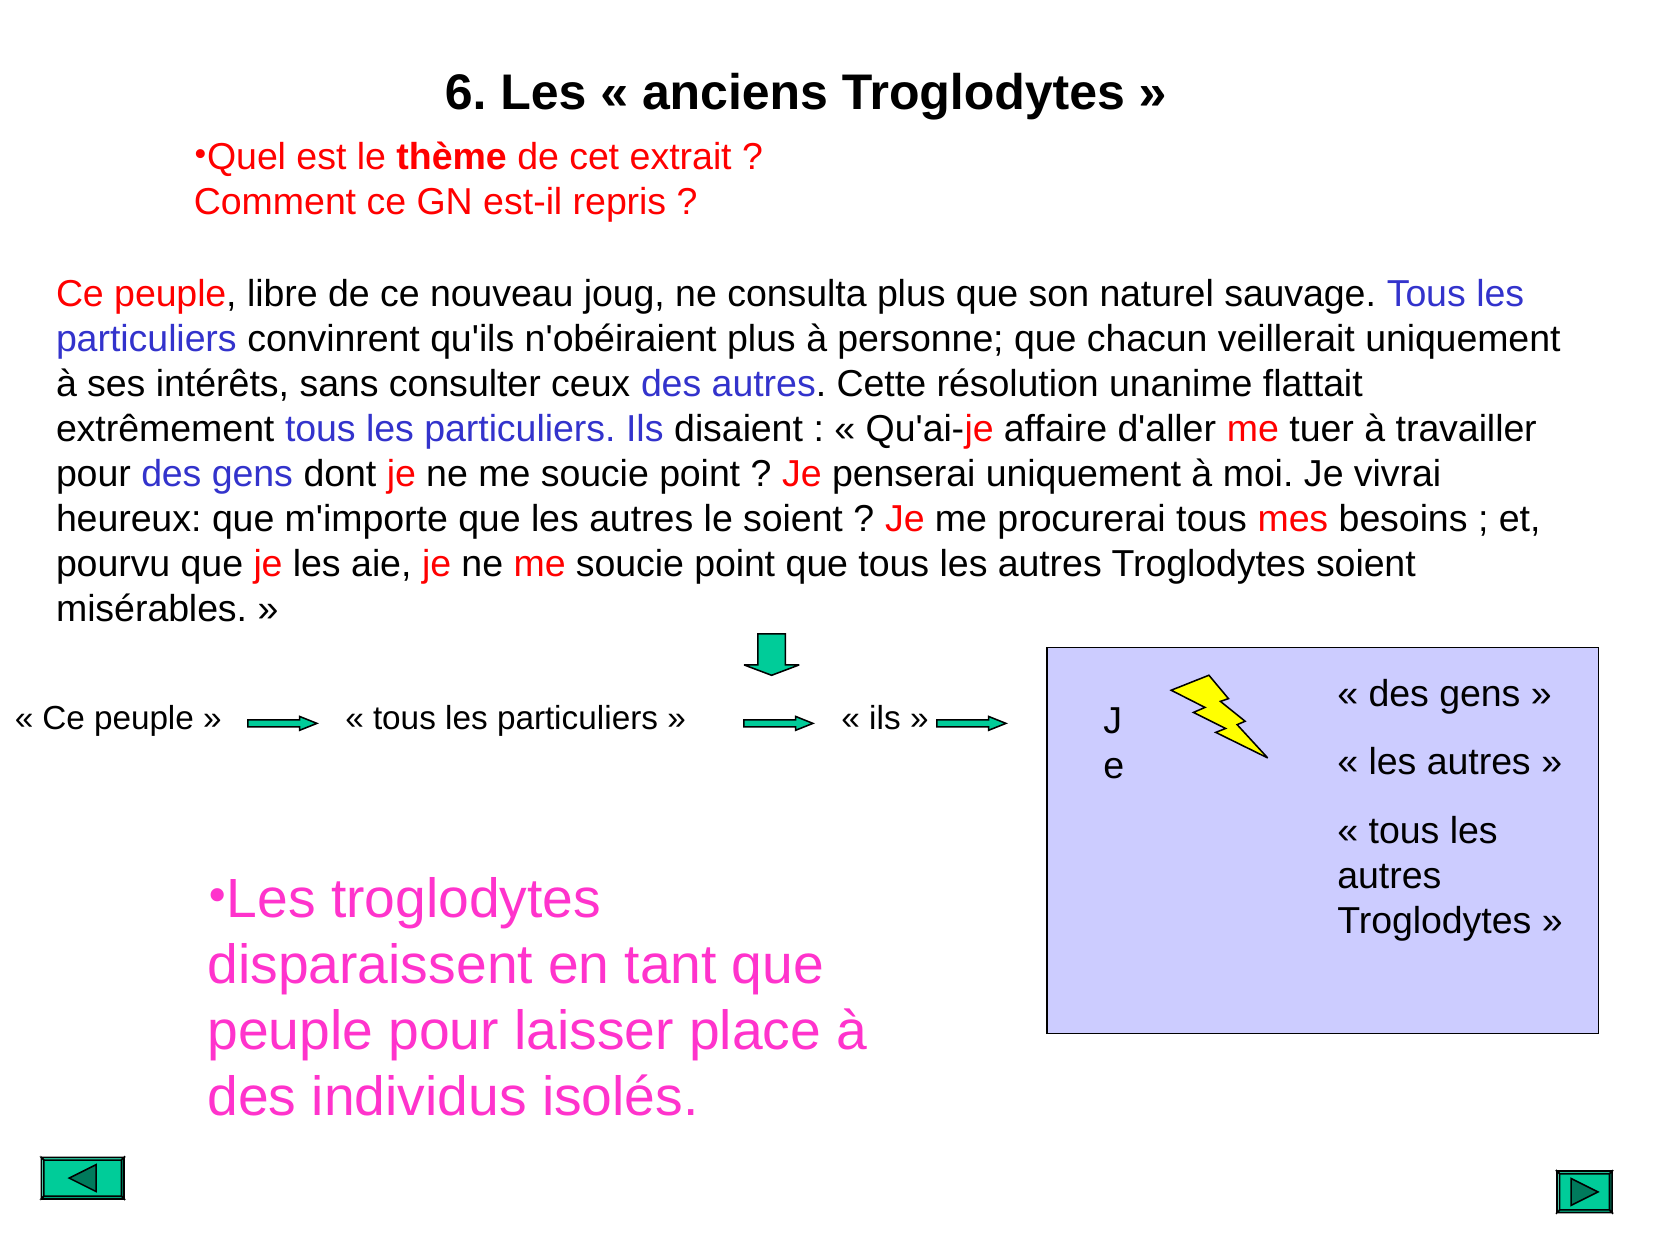

# 6. Les « anciens Troglodytes »
Quel est le thème de cet extrait ? Comment ce GN est-il repris ?
Ce peuple, libre de ce nouveau joug, ne consulta plus que son naturel sauvage. Tous les particuliers convinrent qu'ils n'obéiraient plus à personne; que chacun veillerait uniquement à ses intérêts, sans consulter ceux des autres. Cette résolution unanime flattait extrêmement tous les particuliers. Ils disaient : « Qu'ai-je affaire d'aller me tuer à travailler pour des gens dont je ne me soucie point ? Je penserai uniquement à moi. Je vivrai heureux: que m'importe que les autres le soient ? Je me procurerai tous mes besoins ; et, pourvu que je les aie, je ne me soucie point que tous les autres Troglodytes soient misérables. »
« des gens »
« les autres »
« tous les autres Troglodytes »
« tous les particuliers »
« ils »
Je
« Ce peuple »
Les troglodytes disparaissent en tant que peuple pour laisser place à des individus isolés.